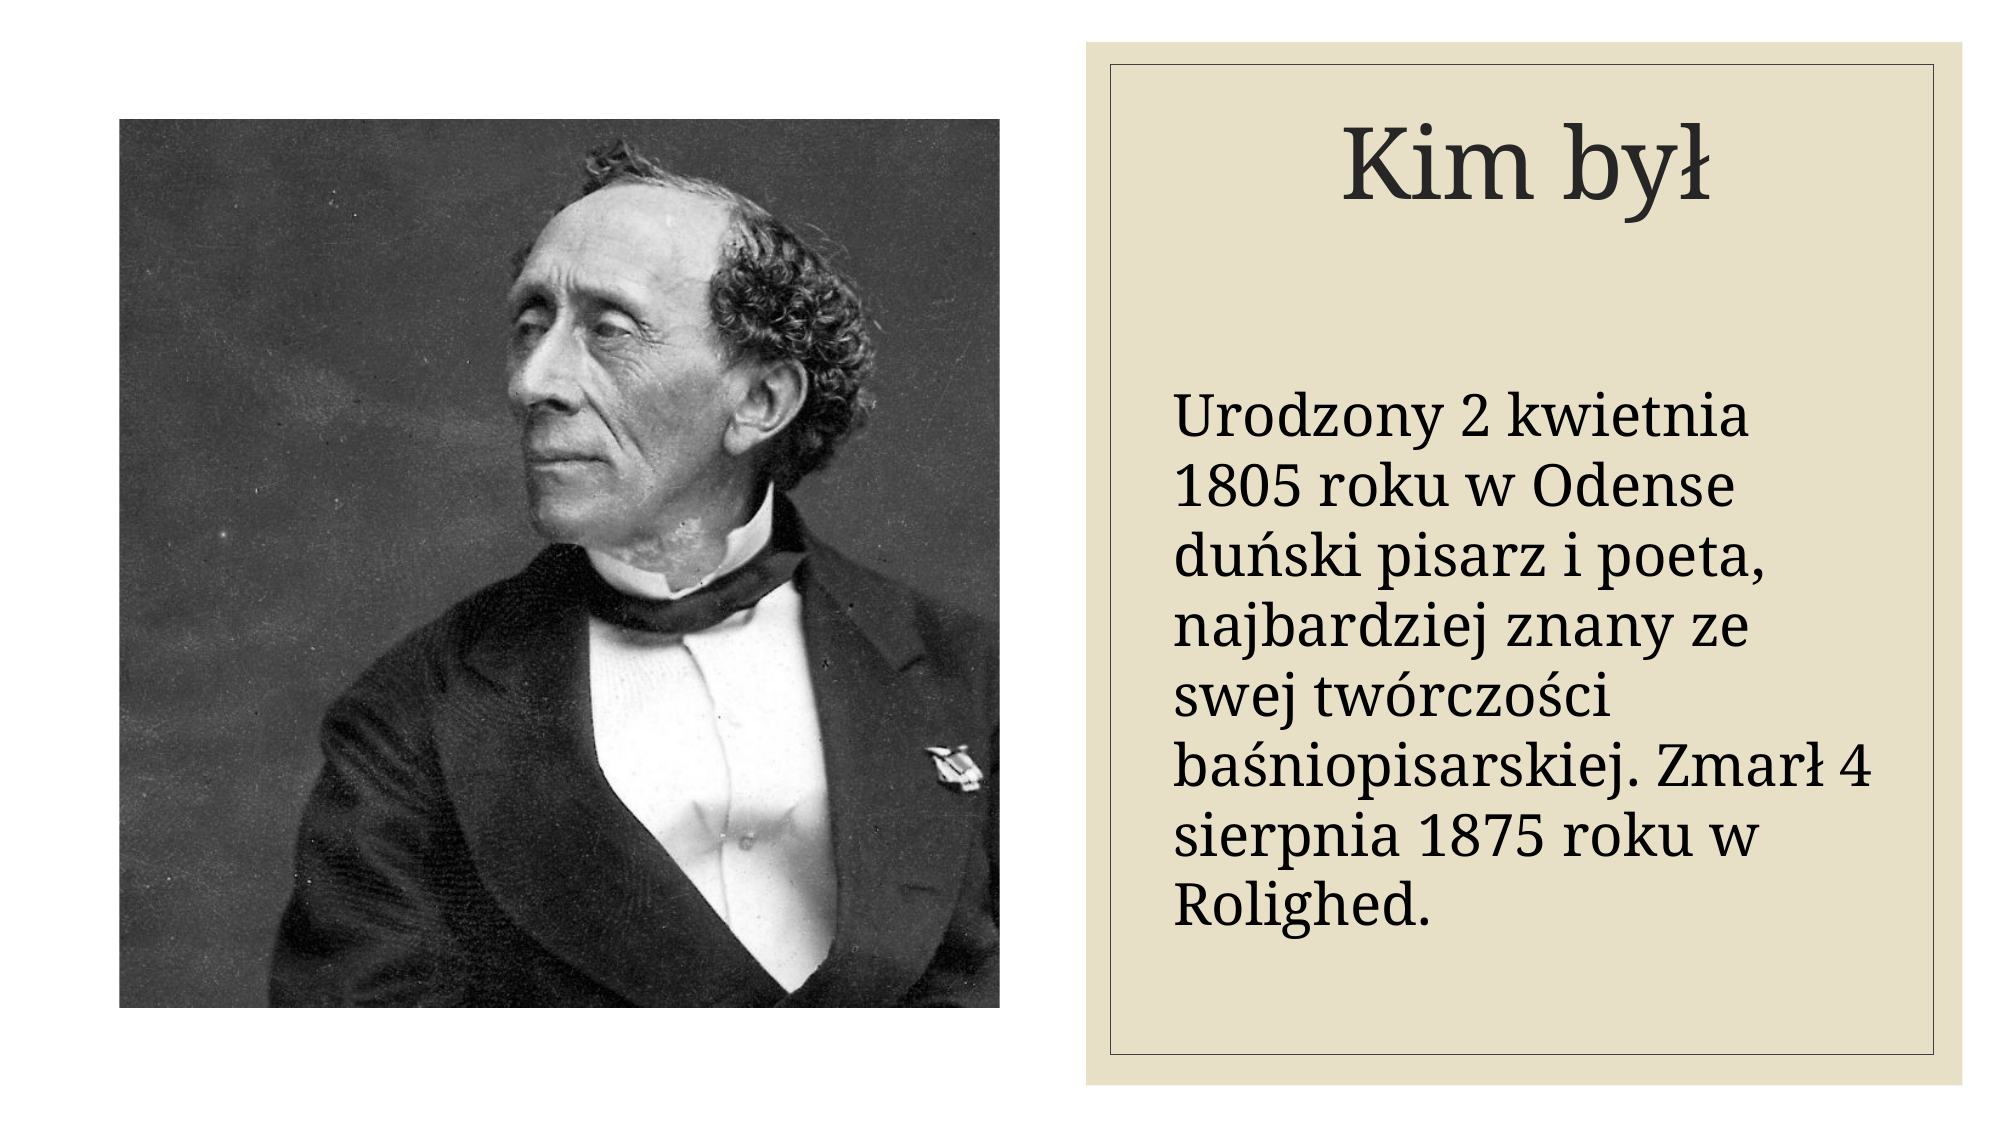

# Kim był
Urodzony 2 kwietnia 1805 roku w Odense duński pisarz i poeta, najbardziej znany ze swej twórczości baśniopisarskiej. Zmarł 4 sierpnia 1875 roku w Rolighed.